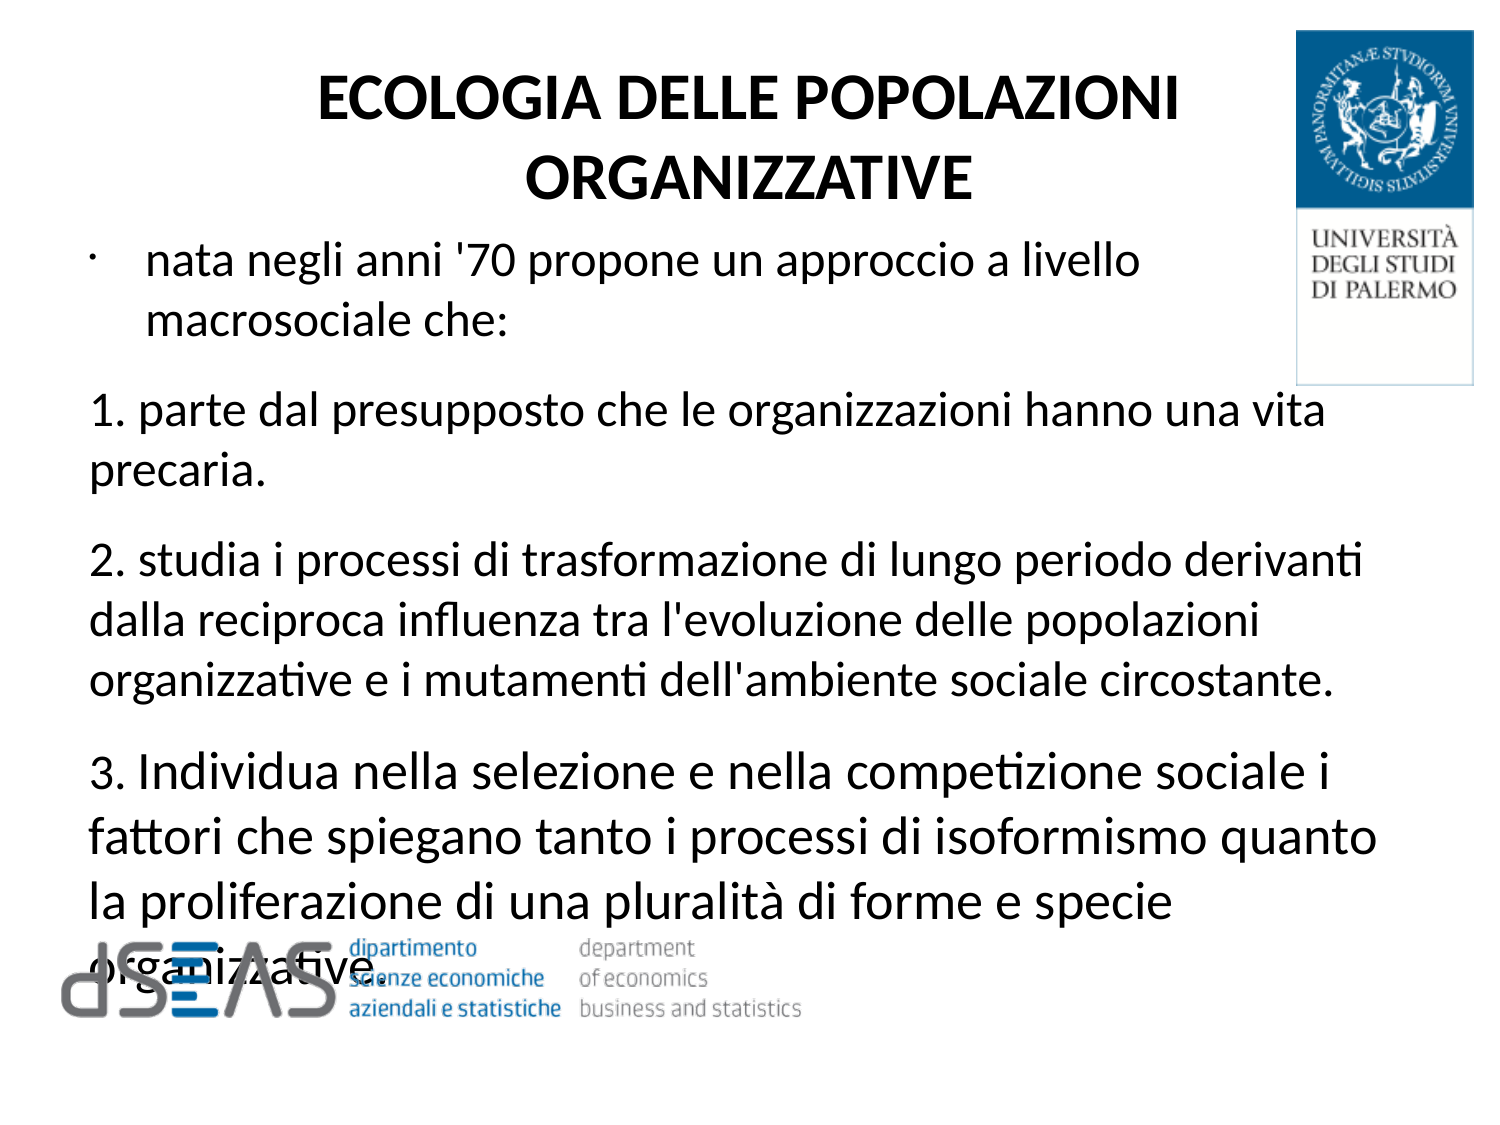

# ECOLOGIA DELLE POPOLAZIONI ORGANIZZATIVE
nata negli anni '70 propone un approccio a livello macrosociale che:
1. parte dal presupposto che le organizzazioni hanno una vita precaria.
2. studia i processi di trasformazione di lungo periodo derivanti dalla reciproca influenza tra l'evoluzione delle popolazioni organizzative e i mutamenti dell'ambiente sociale circostante.
3. Individua nella selezione e nella competizione sociale i fattori che spiegano tanto i processi di isoformismo quanto la proliferazione di una pluralità di forme e specie organizzative.